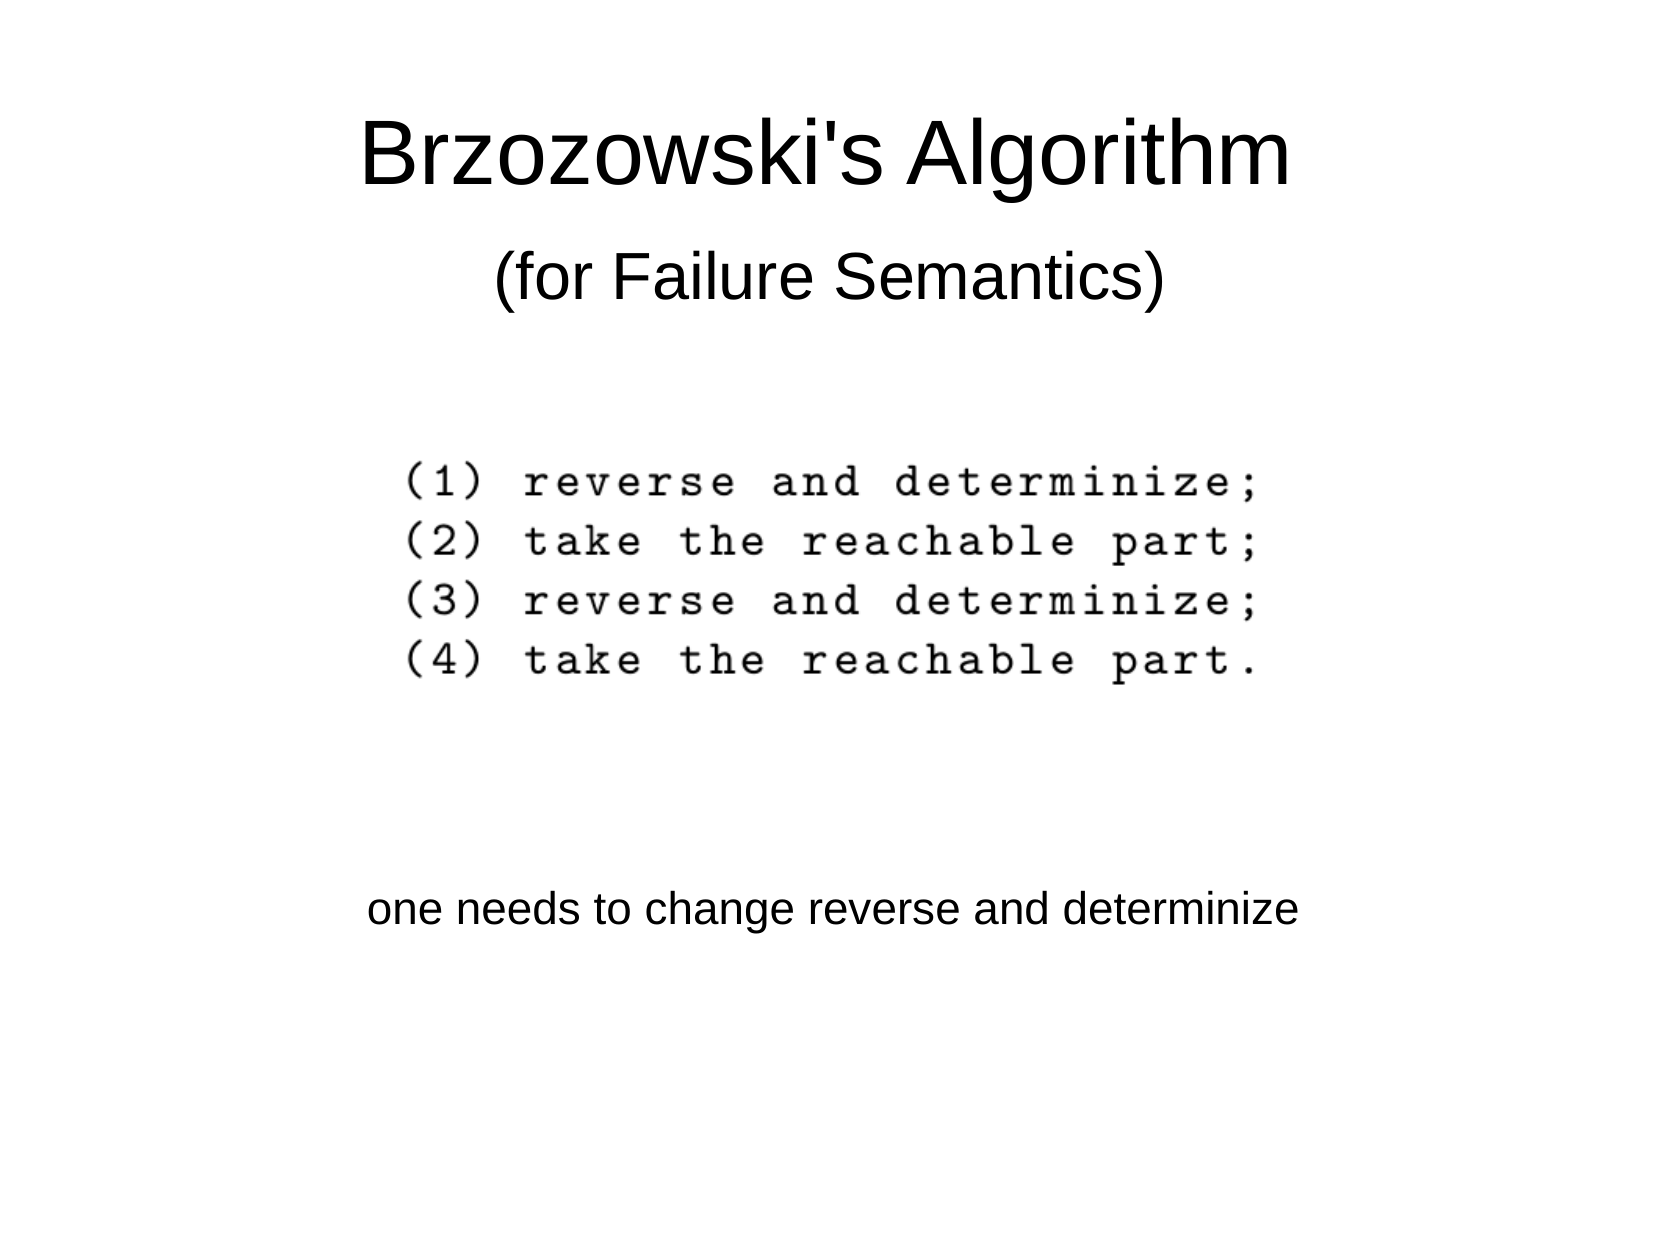

# Brzozowski's Algorithm
(for Failure Semantics)
one needs to change reverse and determinize